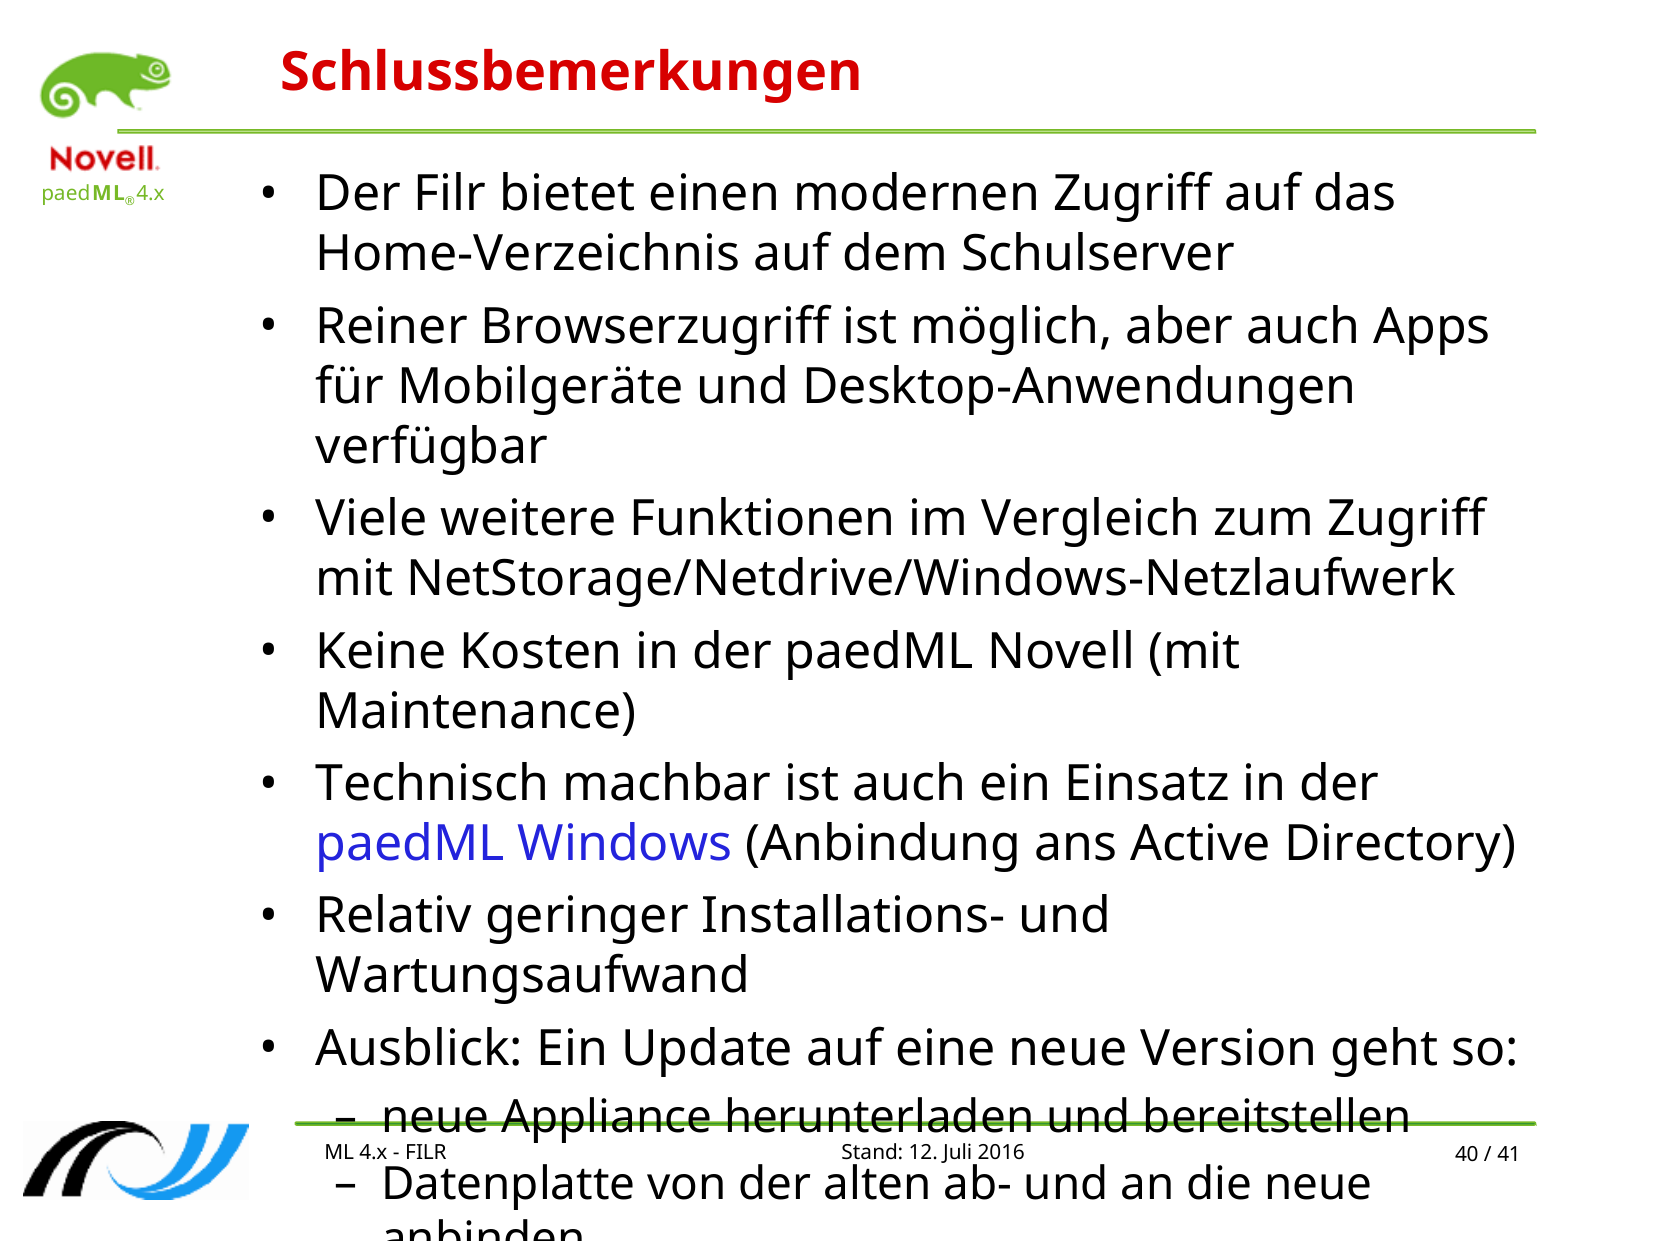

# Schlussbemerkungen
Der Filr bietet einen modernen Zugriff auf das Home-Verzeichnis auf dem Schulserver
Reiner Browserzugriff ist möglich, aber auch Apps für Mobilgeräte und Desktop-Anwendungen verfügbar
Viele weitere Funktionen im Vergleich zum Zugriff mit NetStorage/Netdrive/Windows-Netzlaufwerk
Keine Kosten in der paedML Novell (mit Maintenance)
Technisch machbar ist auch ein Einsatz in der
paedML Windows (Anbindung ans Active Directory)
Relativ geringer Installations- und Wartungsaufwand
Ausblick: Ein Update auf eine neue Version geht so:
neue Appliance herunterladen und bereitstellen
Datenplatte von der alten ab- und an die neue anbinden
kurze Grundkonfiguration vornehmen – fertig!
ML 4.x - FILR
12. Juli 2016
40